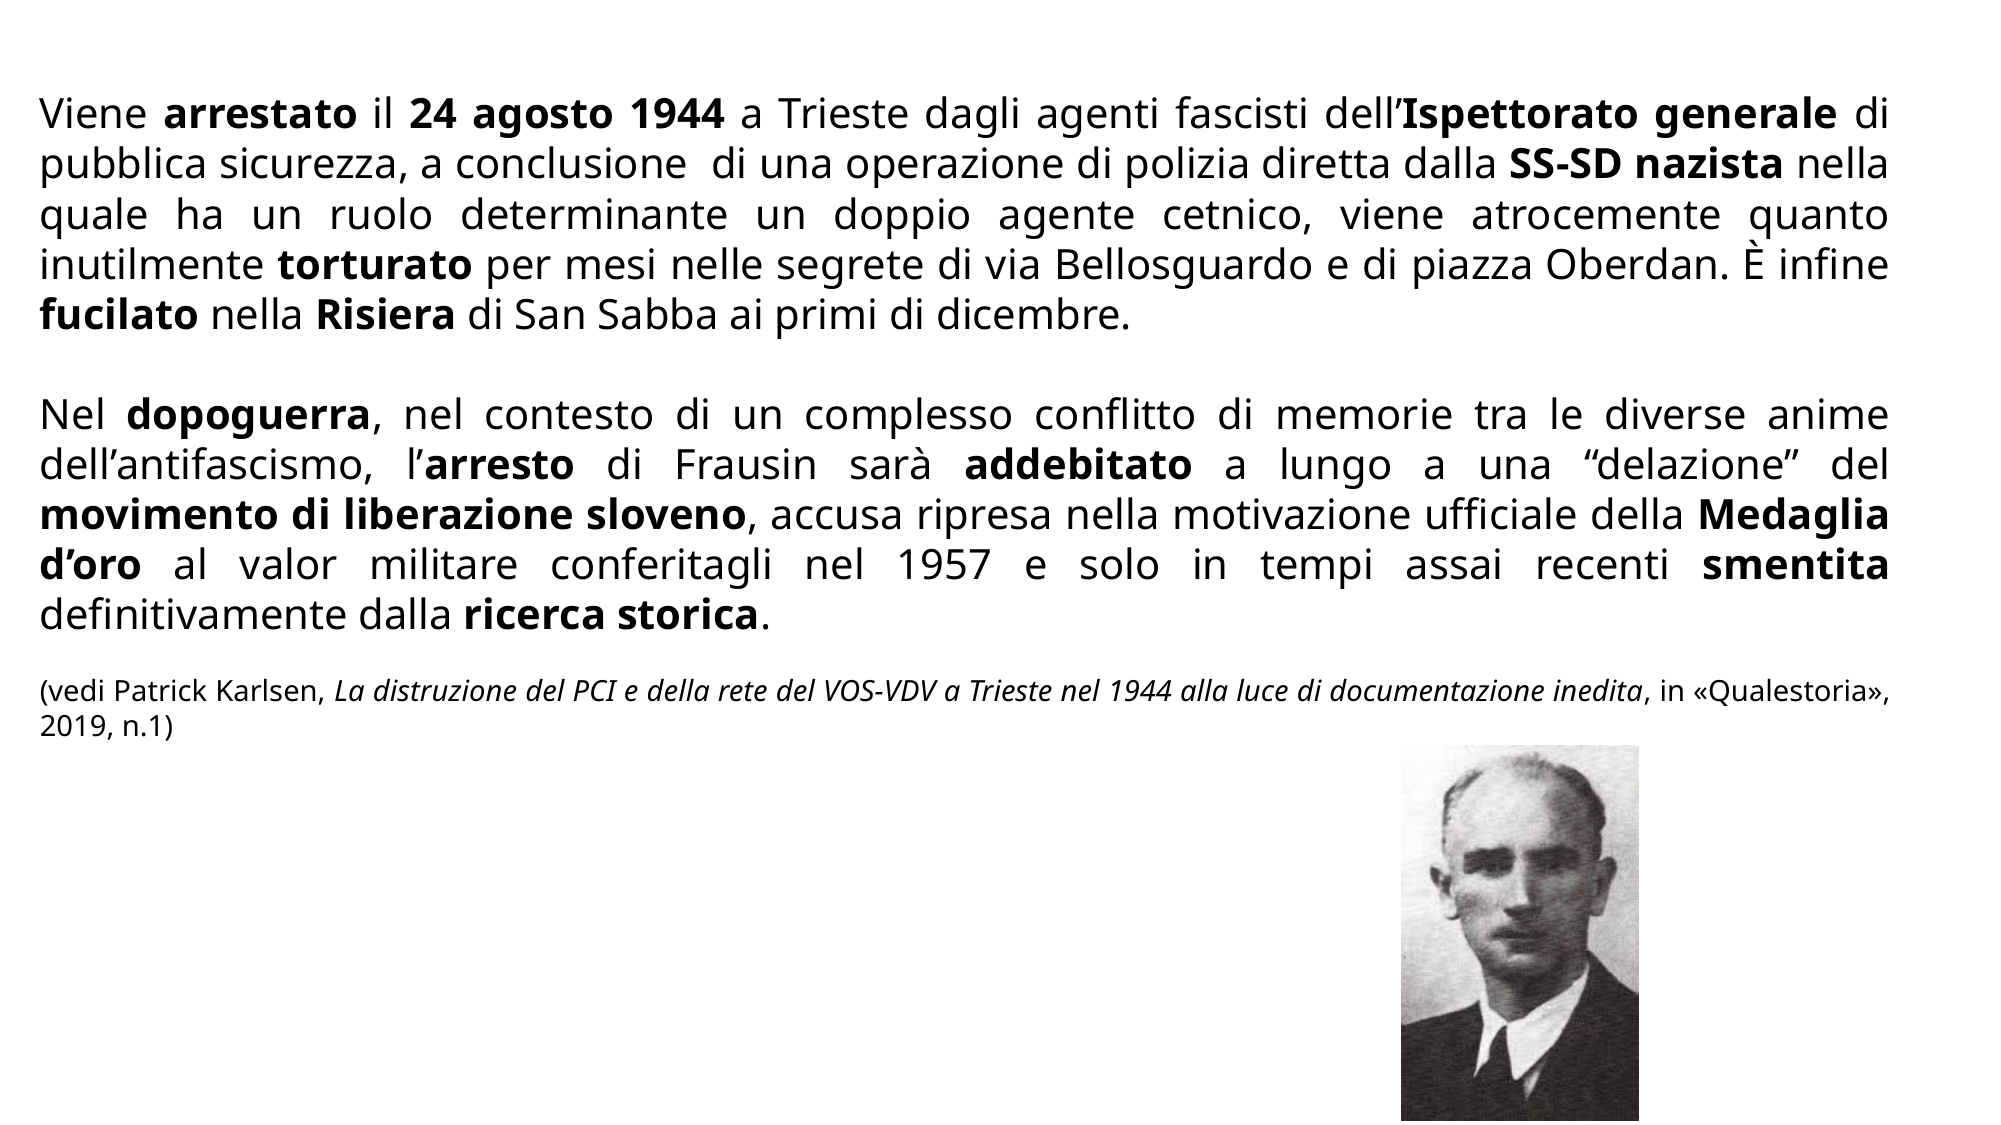

Viene arrestato il 24 agosto 1944 a Trieste dagli agenti fascisti dell’Ispettorato generale di pubblica sicurezza, a conclusione di una operazione di polizia diretta dalla SS-SD nazista nella quale ha un ruolo determinante un doppio agente cetnico, viene atrocemente quanto inutilmente torturato per mesi nelle segrete di via Bellosguardo e di piazza Oberdan. È infine fucilato nella Risiera di San Sabba ai primi di dicembre.
Nel dopoguerra, nel contesto di un complesso conflitto di memorie tra le diverse anime dell’antifascismo, l’arresto di Frausin sarà addebitato a lungo a una “delazione” del movimento di liberazione sloveno, accusa ripresa nella motivazione ufficiale della Medaglia d’oro al valor militare conferitagli nel 1957 e solo in tempi assai recenti smentita definitivamente dalla ricerca storica.
(vedi Patrick Karlsen, La distruzione del PCI e della rete del VOS-VDV a Trieste nel 1944 alla luce di documentazione inedita, in «Qualestoria», 2019, n.1)